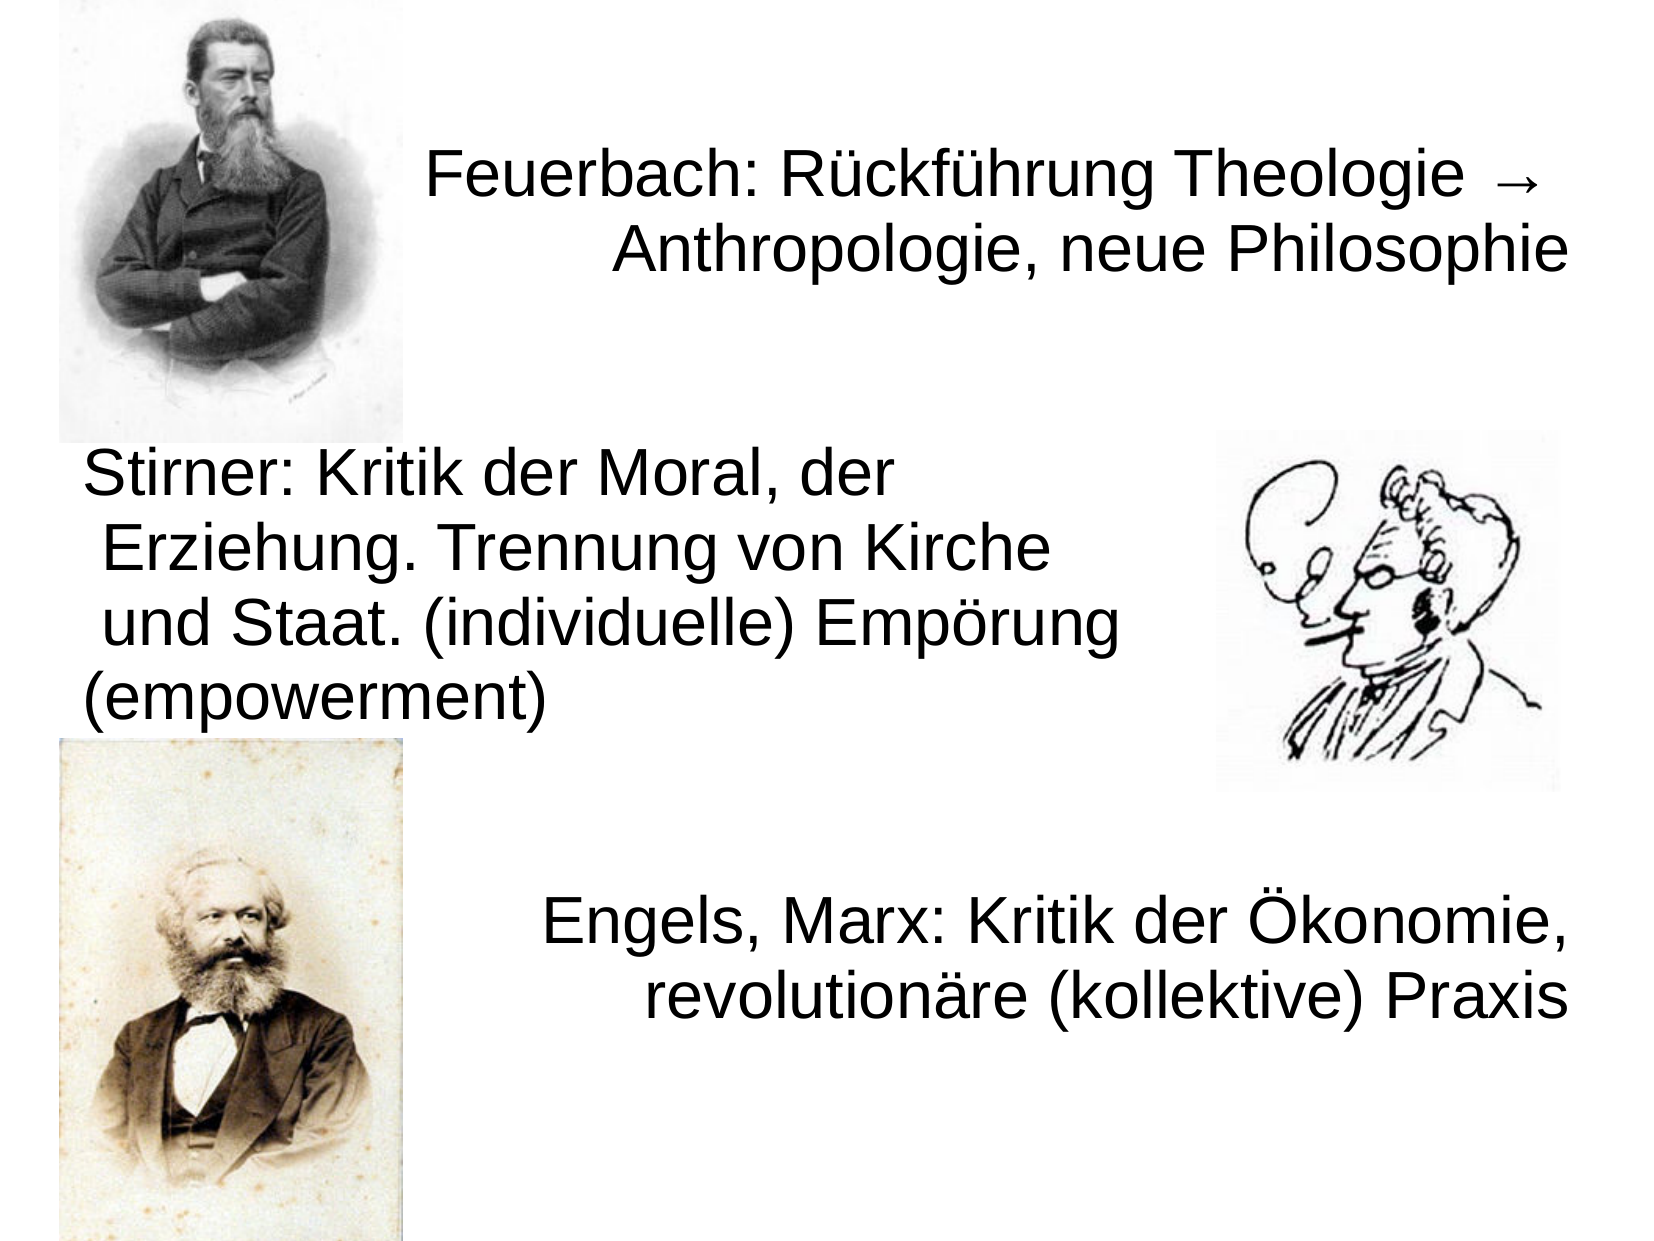

# Feuerbach: Rückführung Theologie → Anthropologie, neue Philosophie
Stirner: Kritik der Moral, der
 Erziehung. Trennung von Kirche
 und Staat. (individuelle) Empörung (empowerment)
Engels, Marx: Kritik der Ökonomie,
revolutionäre (kollektive) Praxis